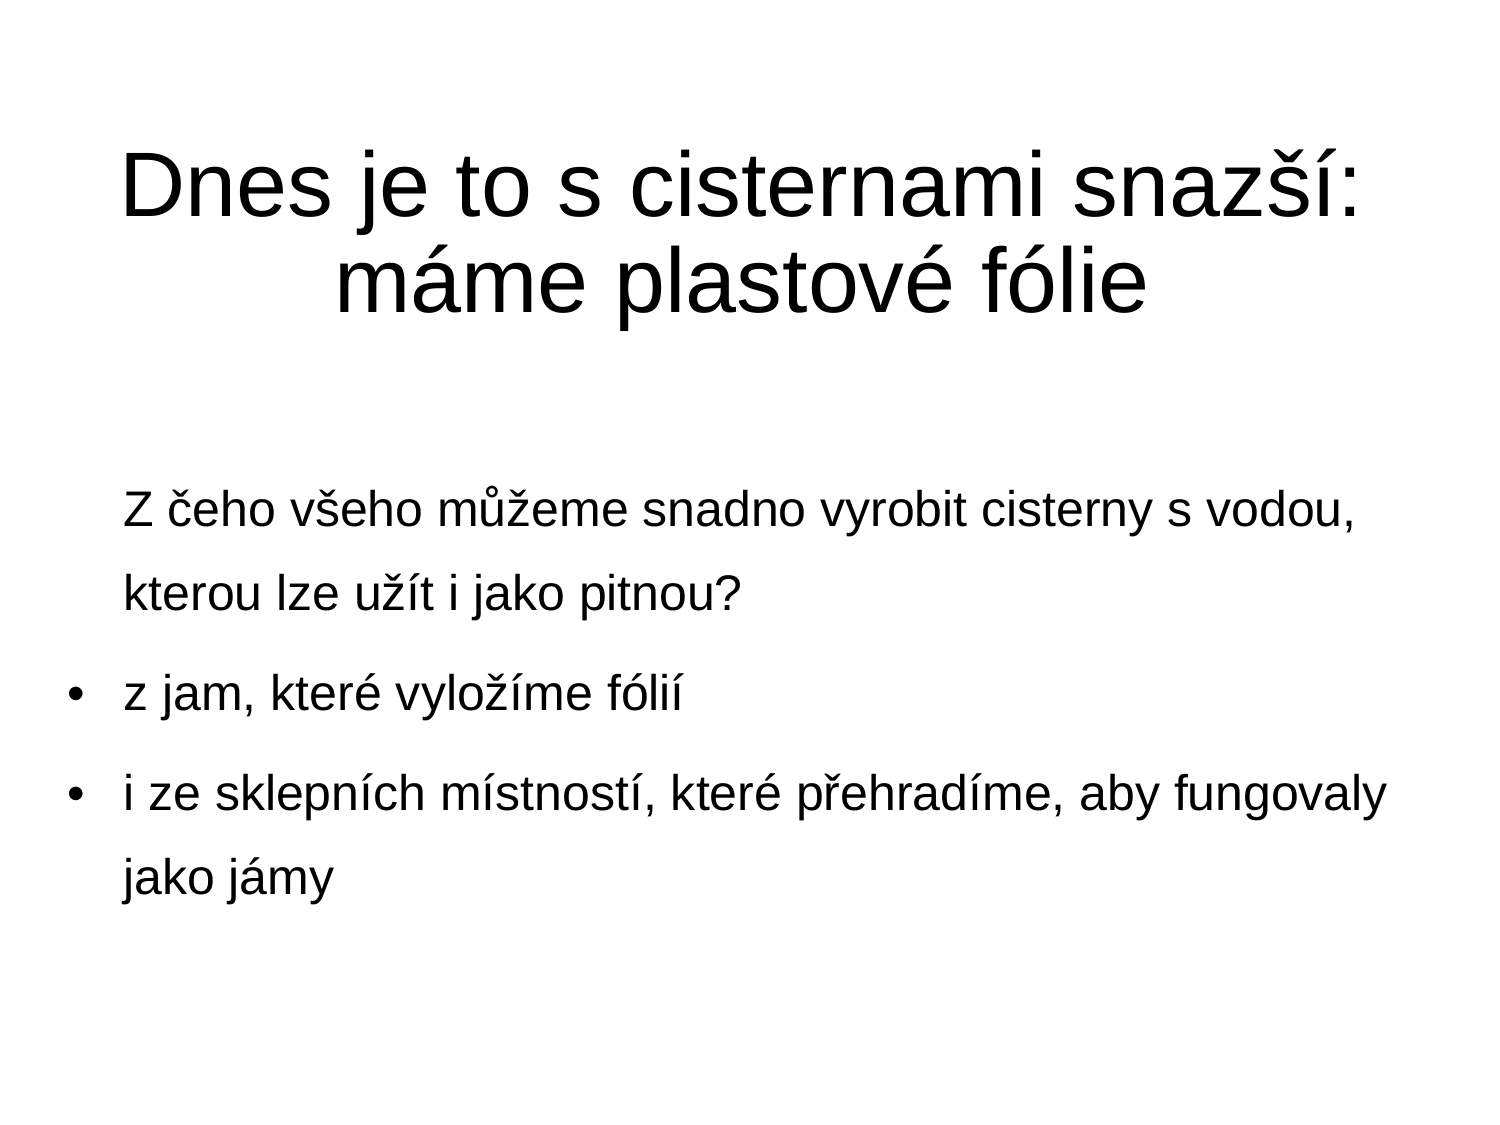

# Dnes je to s cisternami snazší: máme plastové fólie
Z čeho všeho můžeme snadno vyrobit cisterny s vodou, kterou lze užít i jako pitnou?
z jam, které vyložíme fólií
i ze sklepních místností, které přehradíme, aby fungovaly jako jámy